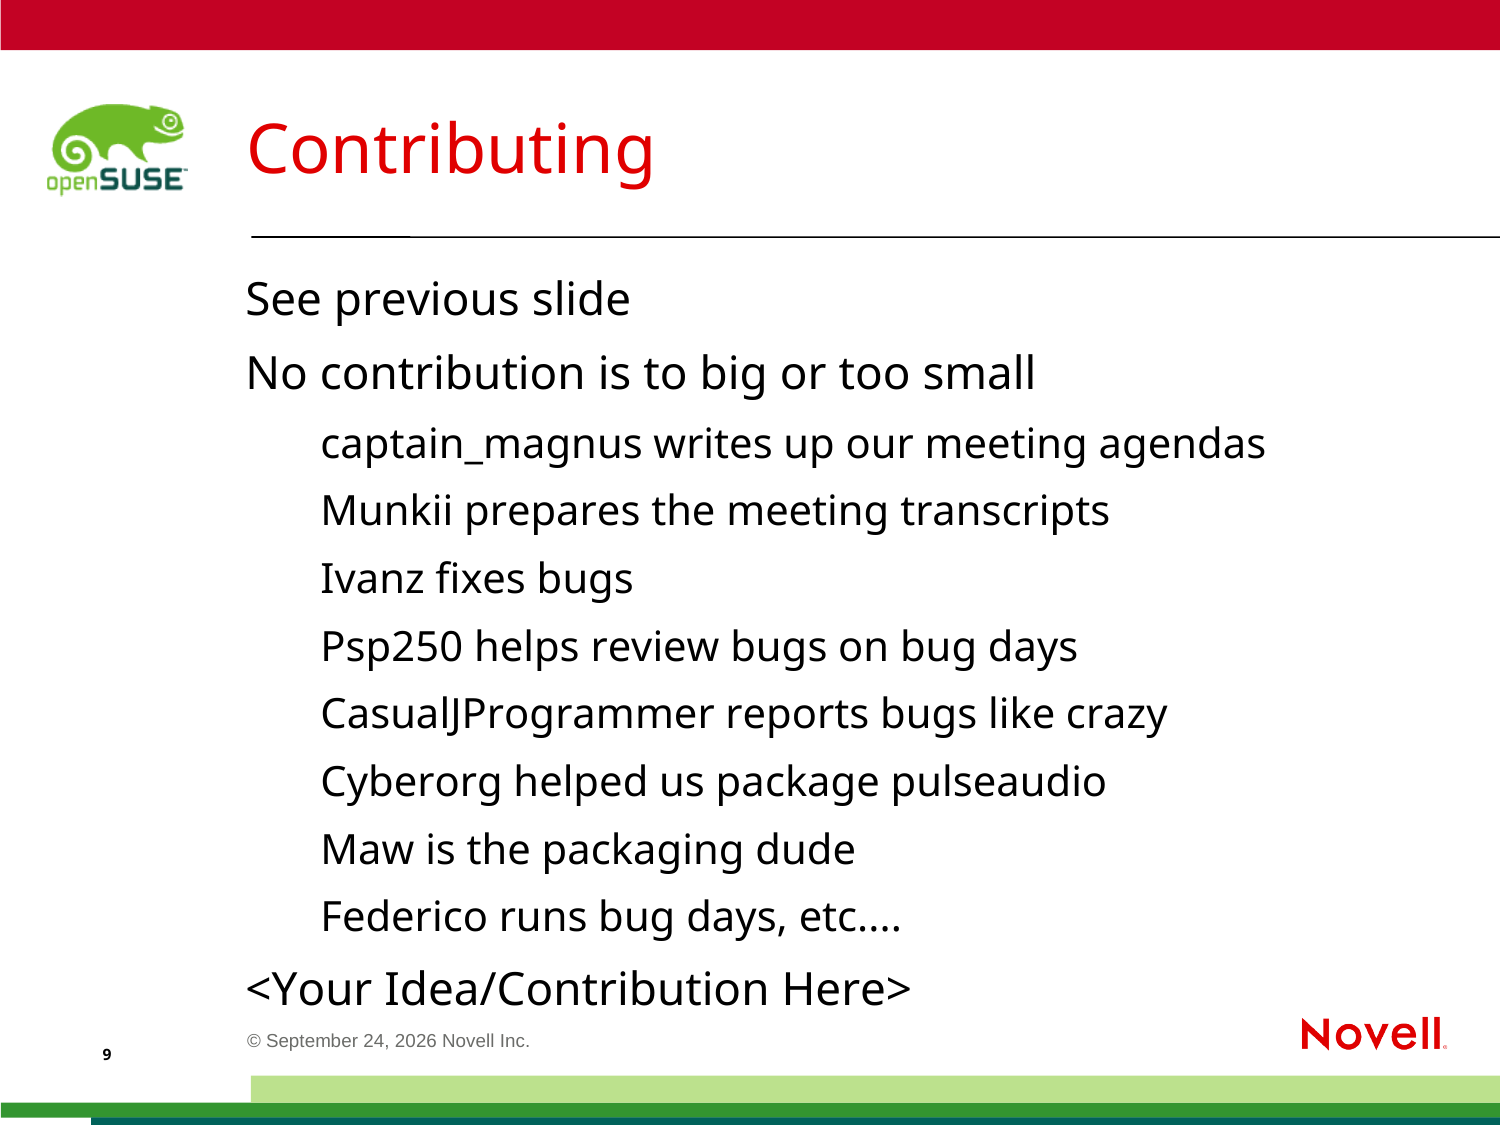

# Contributing
See previous slide
No contribution is to big or too small
captain_magnus writes up our meeting agendas
Munkii prepares the meeting transcripts
Ivanz fixes bugs
Psp250 helps review bugs on bug days
CasualJProgrammer reports bugs like crazy
Cyberorg helped us package pulseaudio
Maw is the packaging dude
Federico runs bug days, etc....
<Your Idea/Contribution Here>